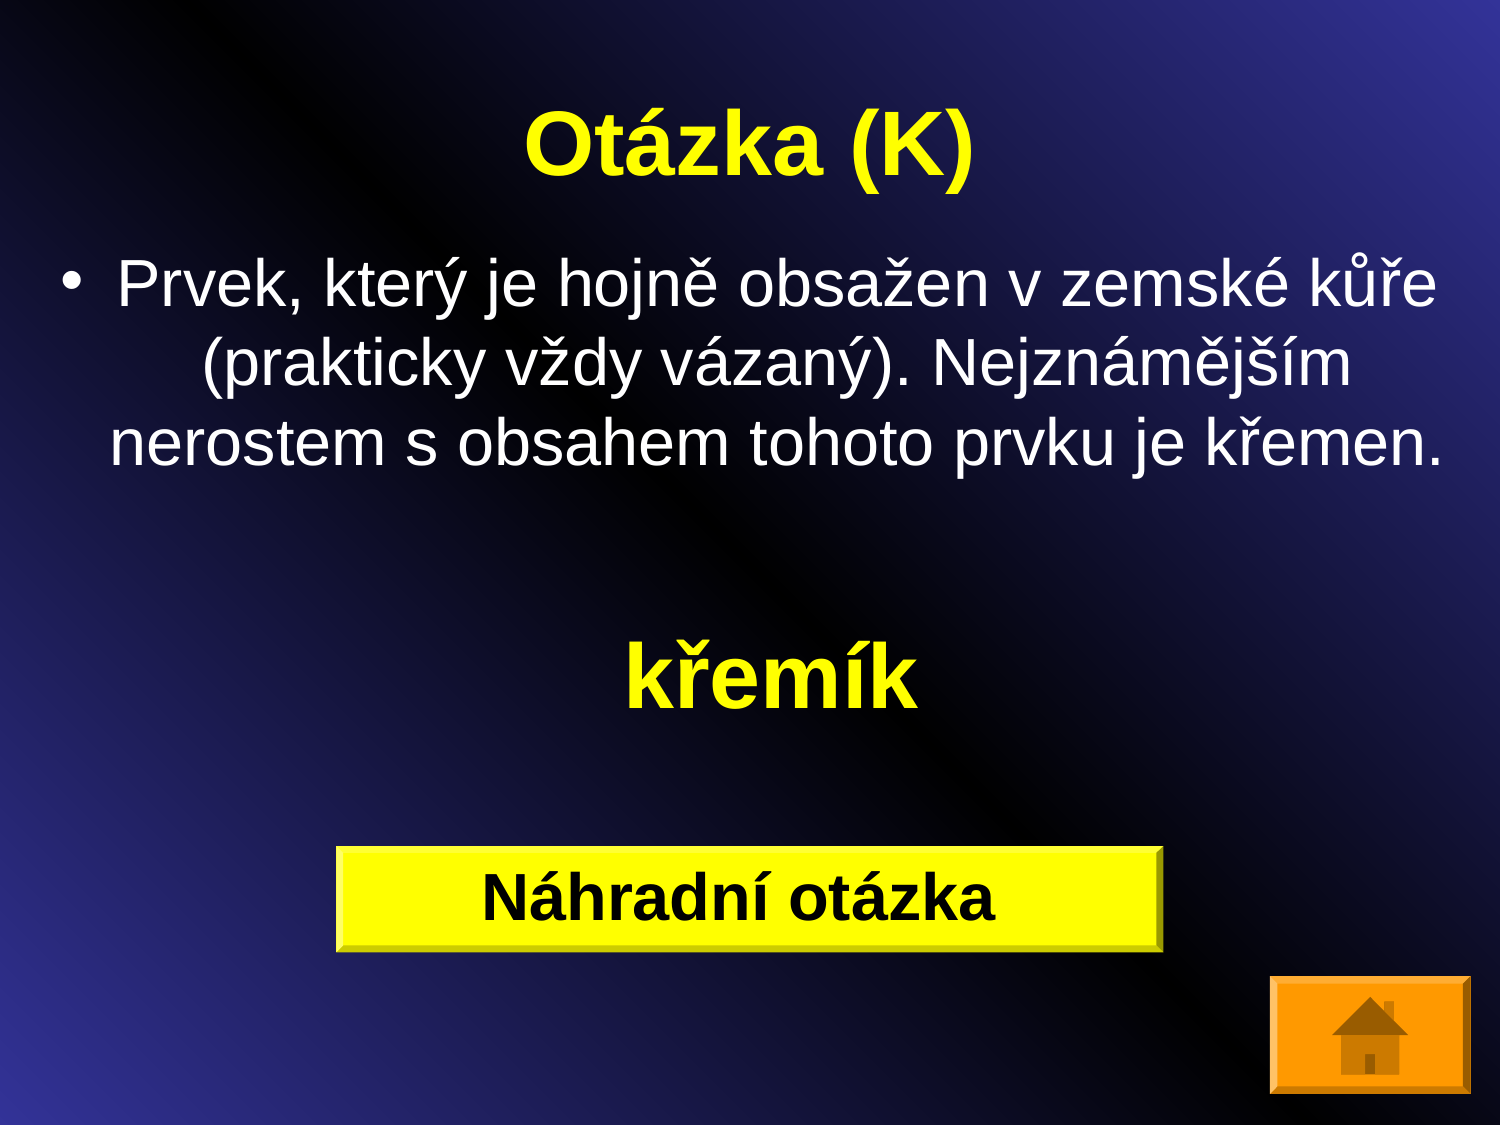

# Otázka (K)
Prvek, který je hojně obsažen v zemské kůře (prakticky vždy vázaný). Nejznámějším nerostem s obsahem tohoto prvku je křemen.
křemík
Náhradní otázka